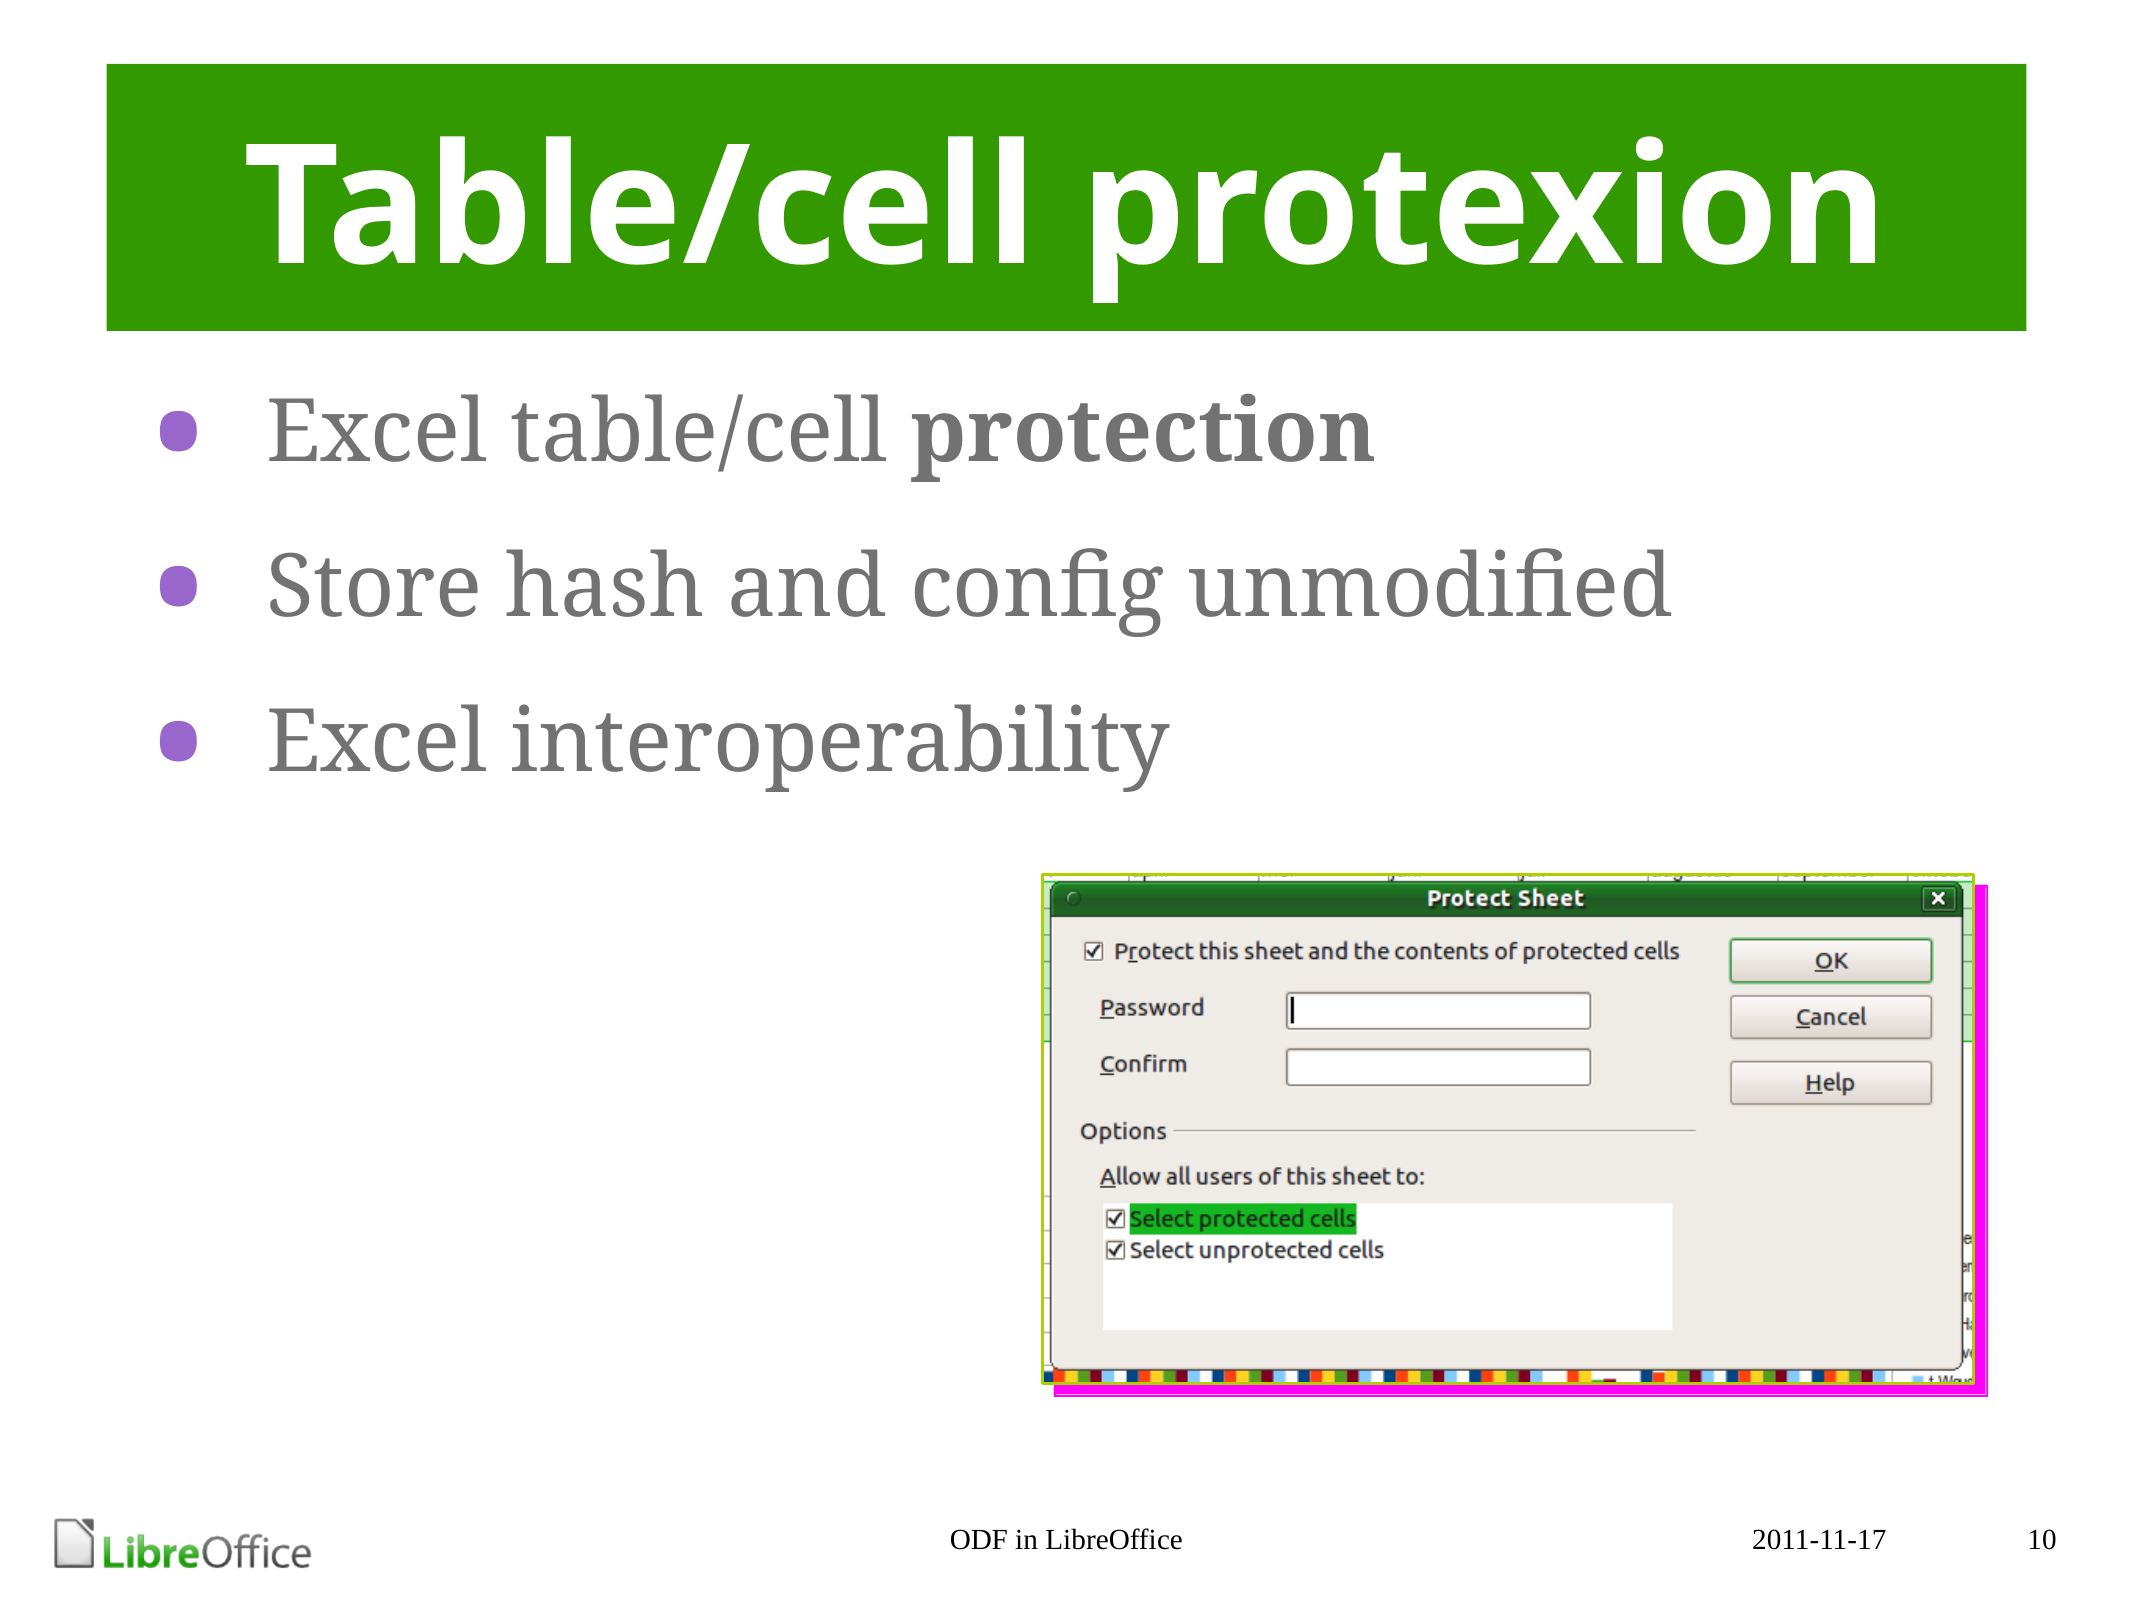

# Table/cell protexion
Excel table/cell protection
Store hash and config unmodified
Excel interoperability